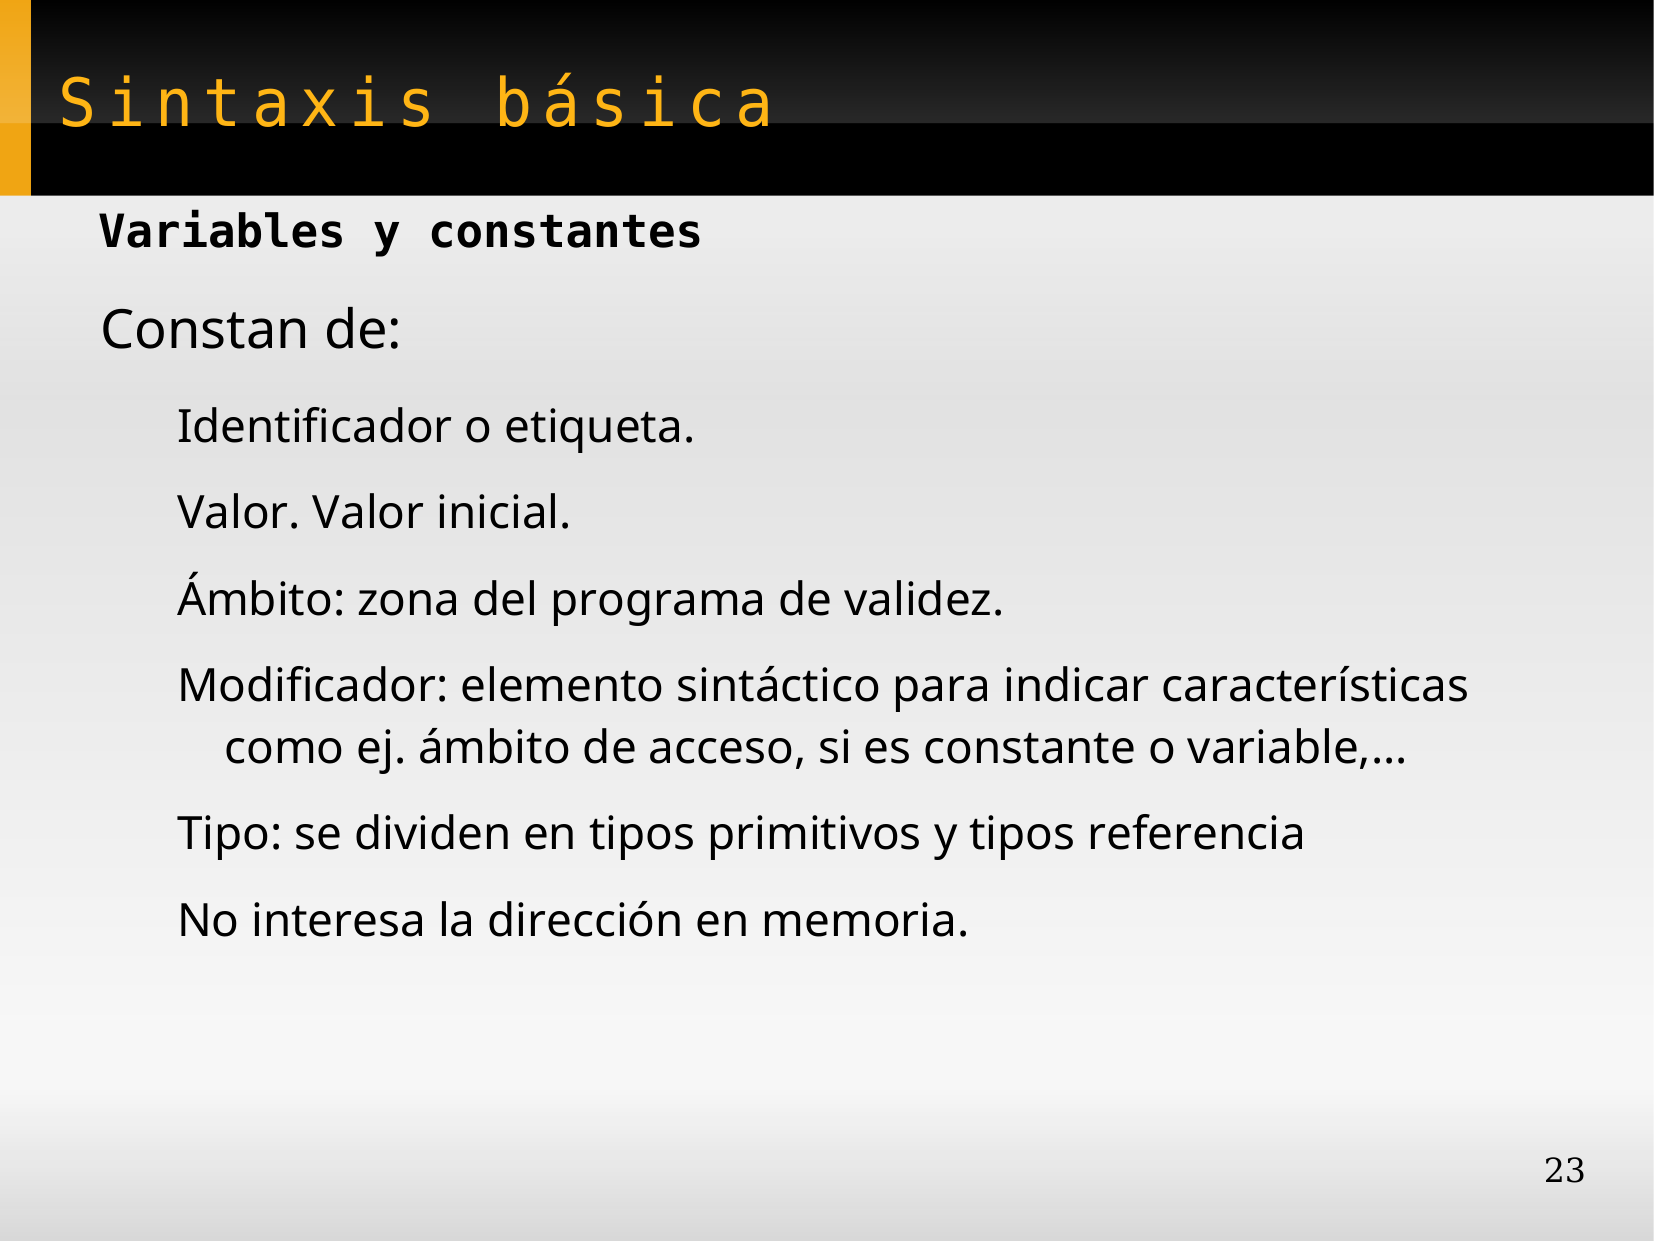

# Sintaxis básica
Variables y constantes
Constan de:
Identificador o etiqueta.
Valor. Valor inicial.
Ámbito: zona del programa de validez.
Modificador: elemento sintáctico para indicar características como ej. ámbito de acceso, si es constante o variable,...
Tipo: se dividen en tipos primitivos y tipos referencia
No interesa la dirección en memoria.
23